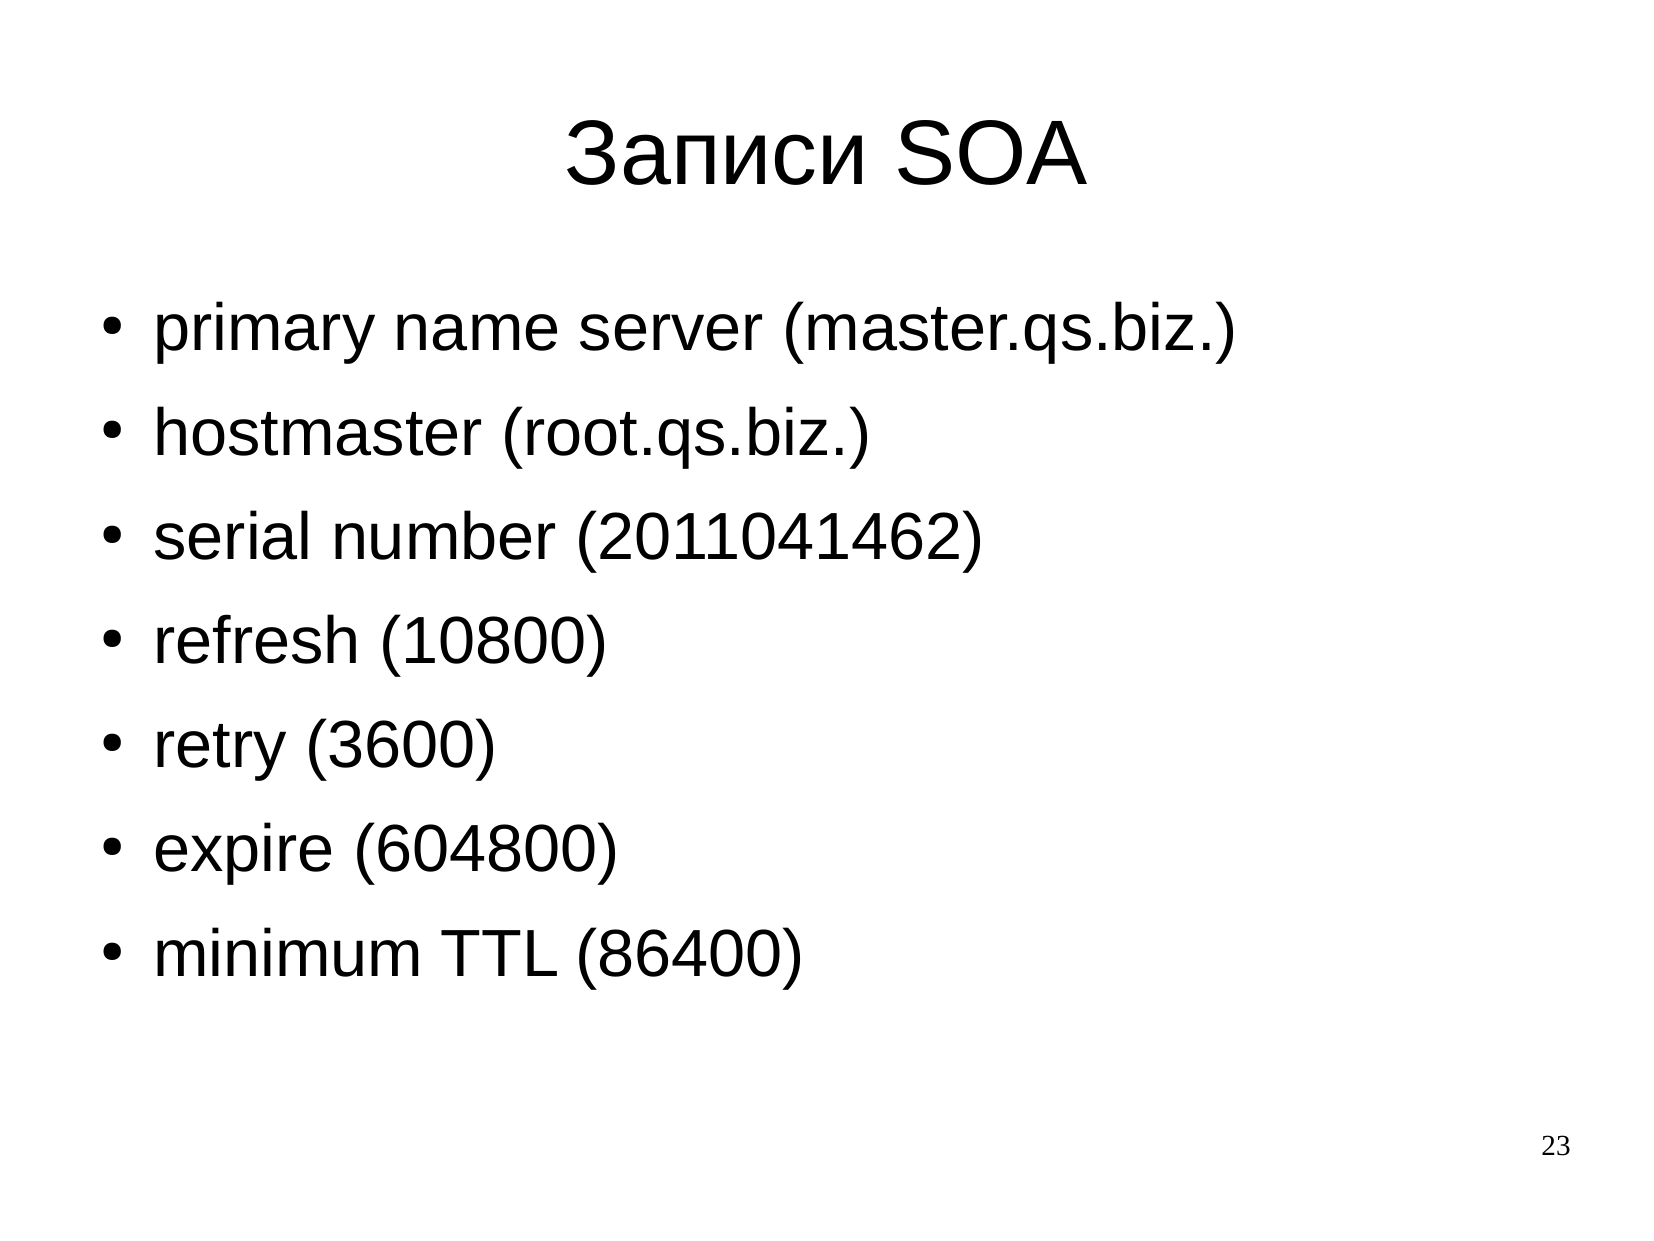

# Записи SOA
primary name server (master.qs.biz.)
hostmaster (root.qs.biz.)
serial number (2011041462)
refresh (10800)
retry (3600)
expire (604800)
minimum TTL (86400)
23